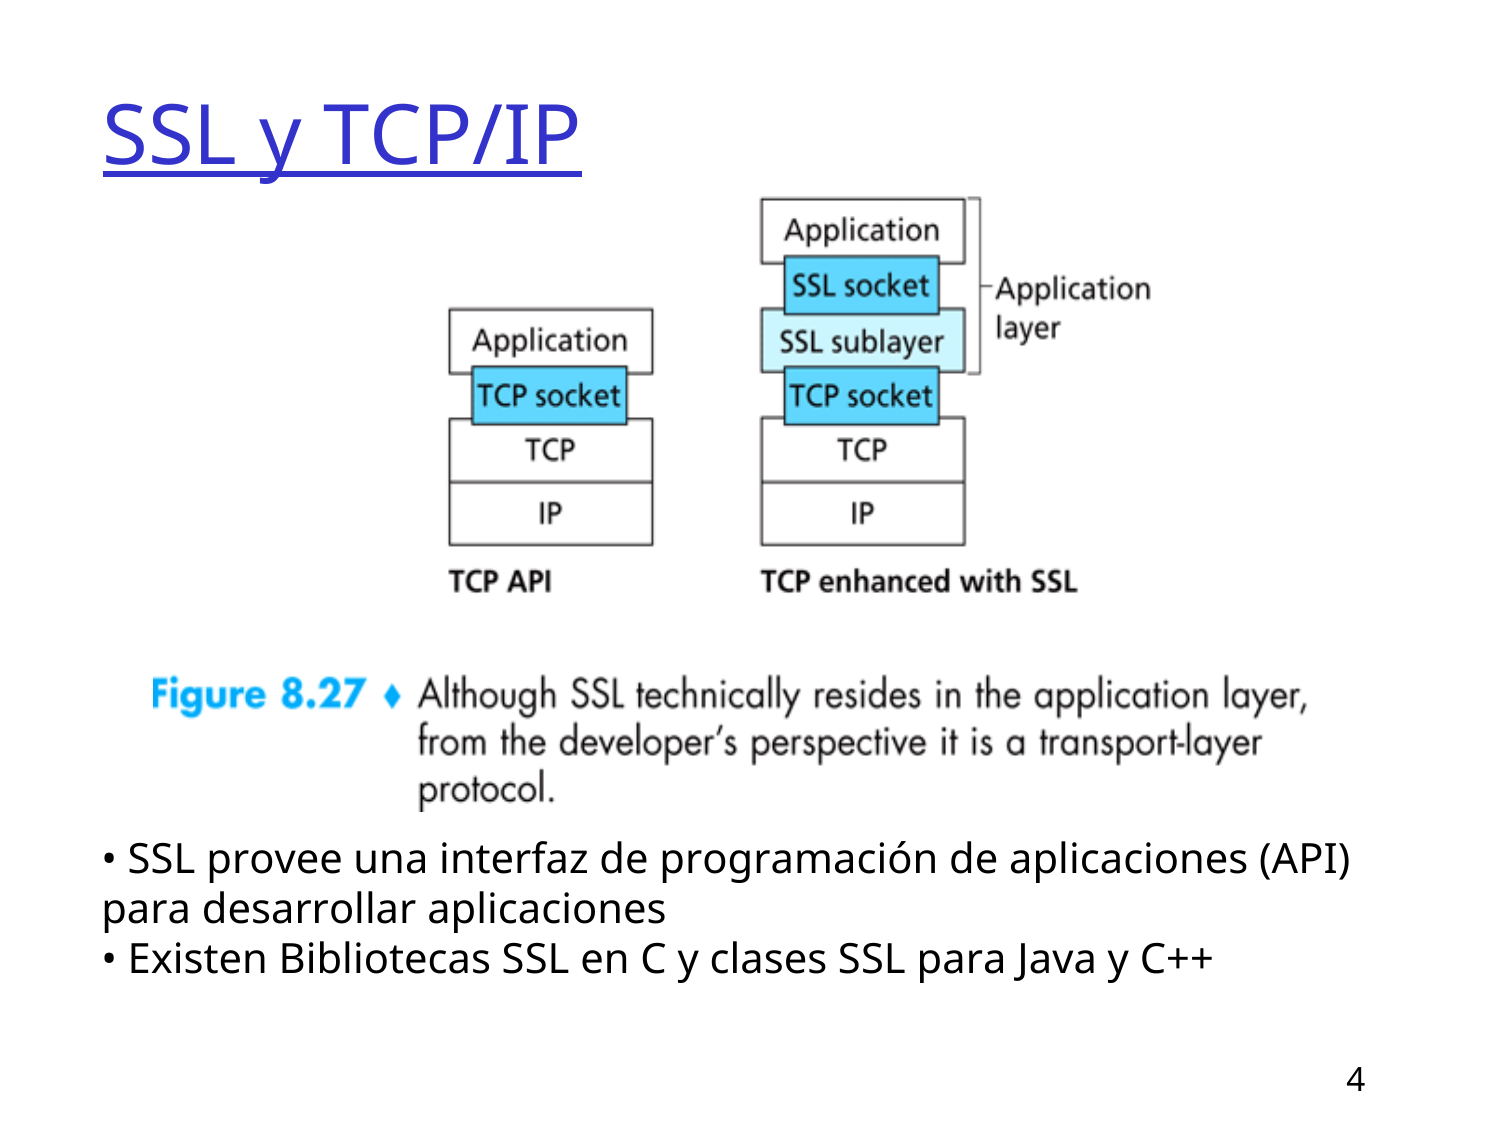

# SSL y TCP/IP
 SSL provee una interfaz de programación de aplicaciones (API)
para desarrollar aplicaciones
 Existen Bibliotecas SSL en C y clases SSL para Java y C++
4